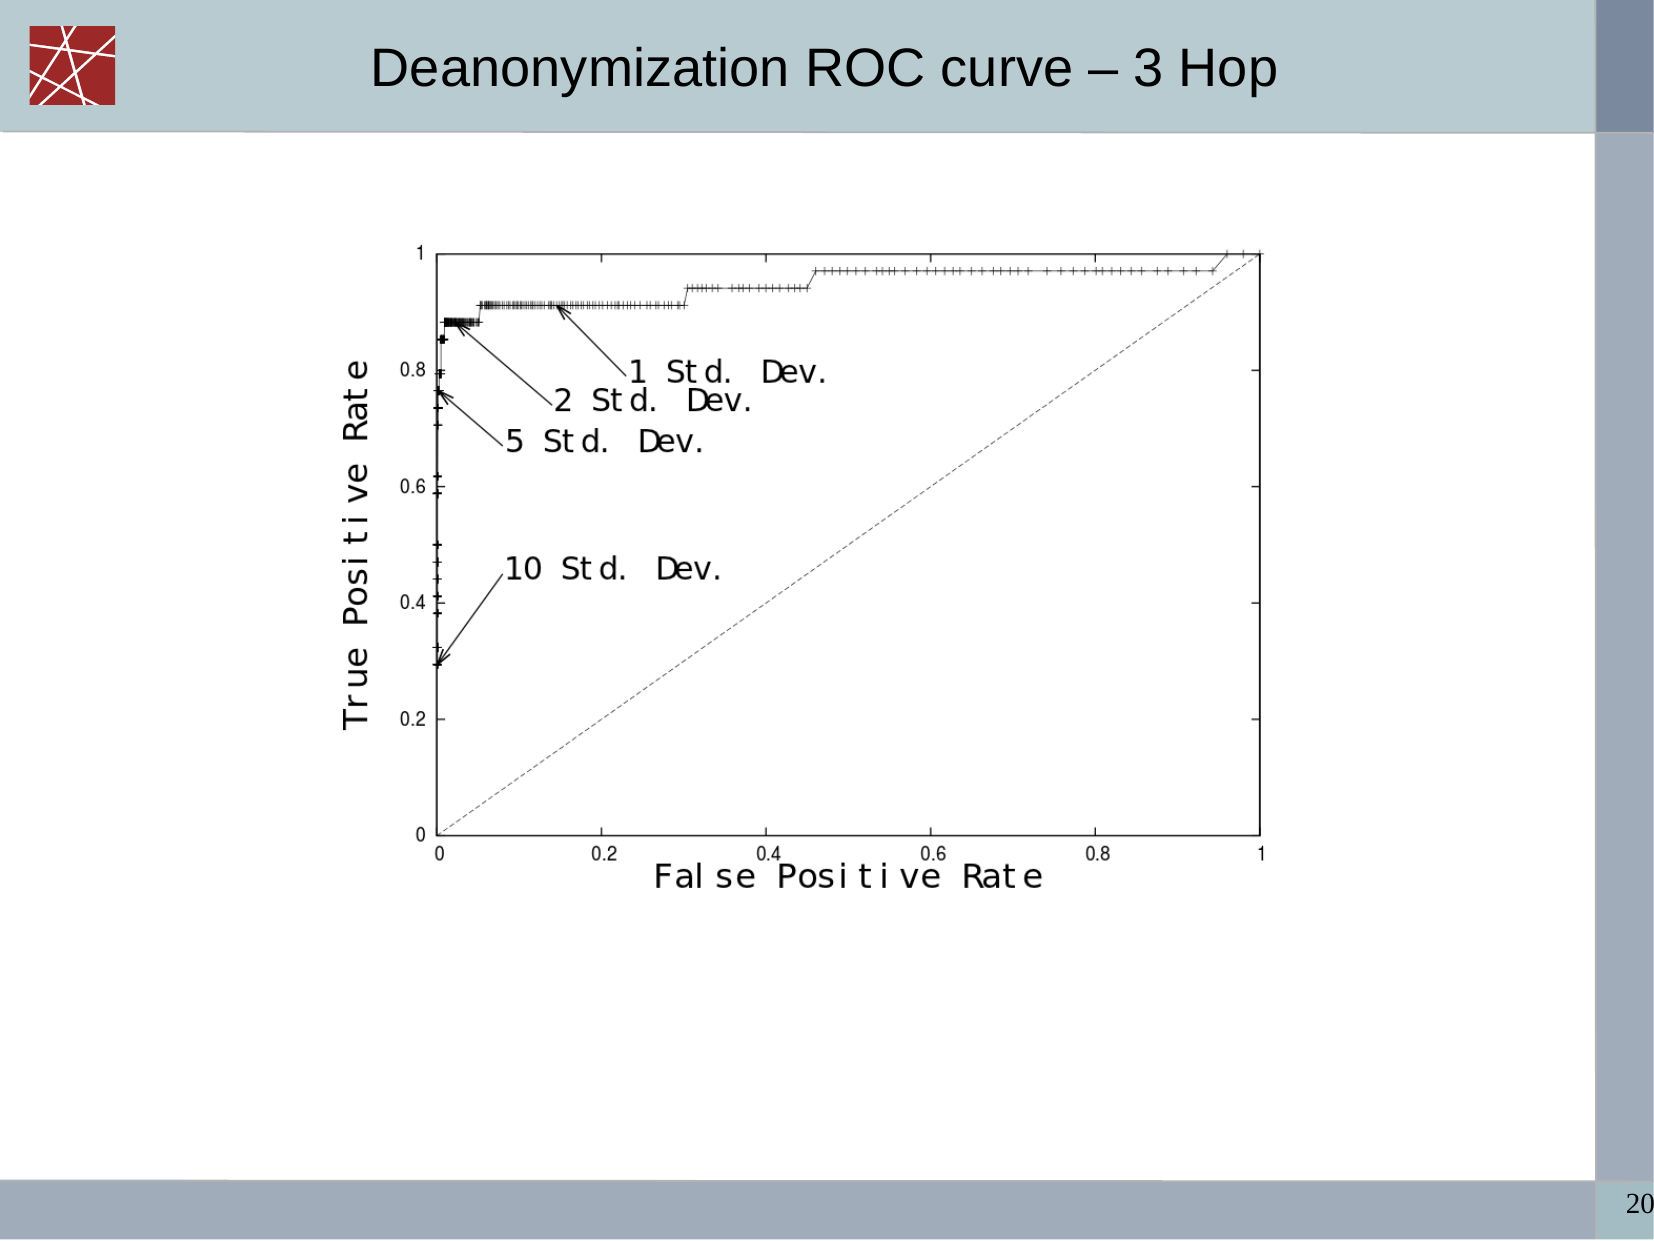

# Deanonymization ROC curve – 3 Hop
20